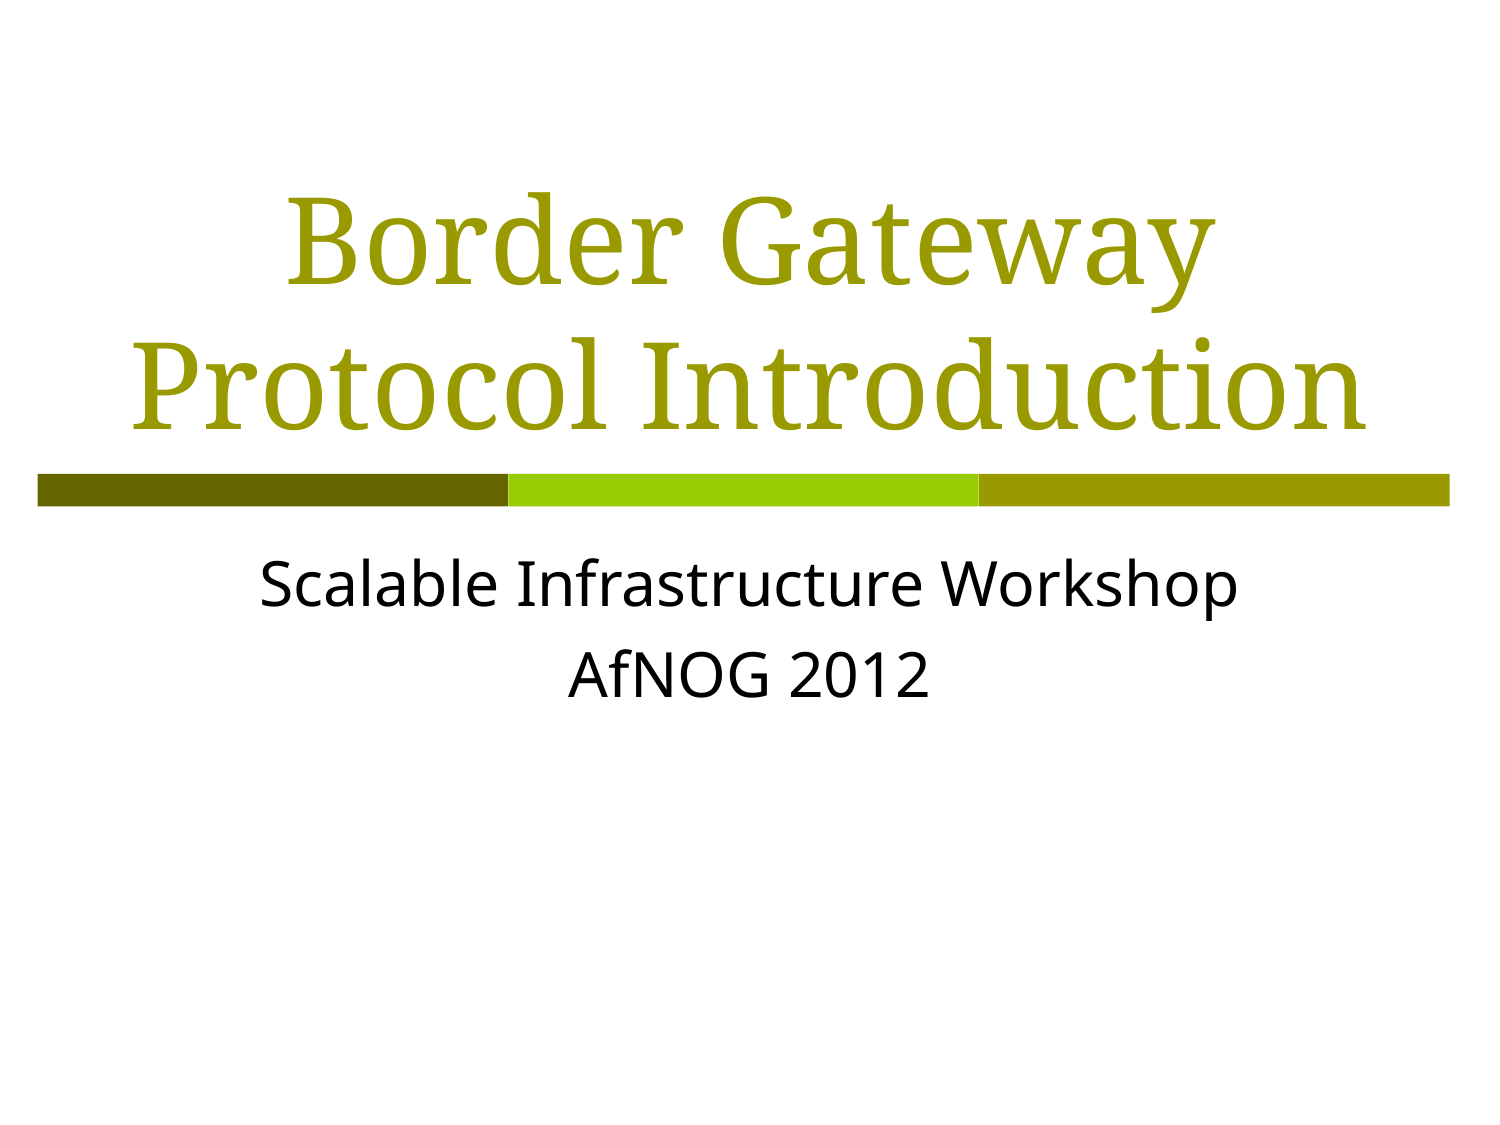

# Border Gateway Protocol Introduction
Scalable Infrastructure Workshop
AfNOG 2012